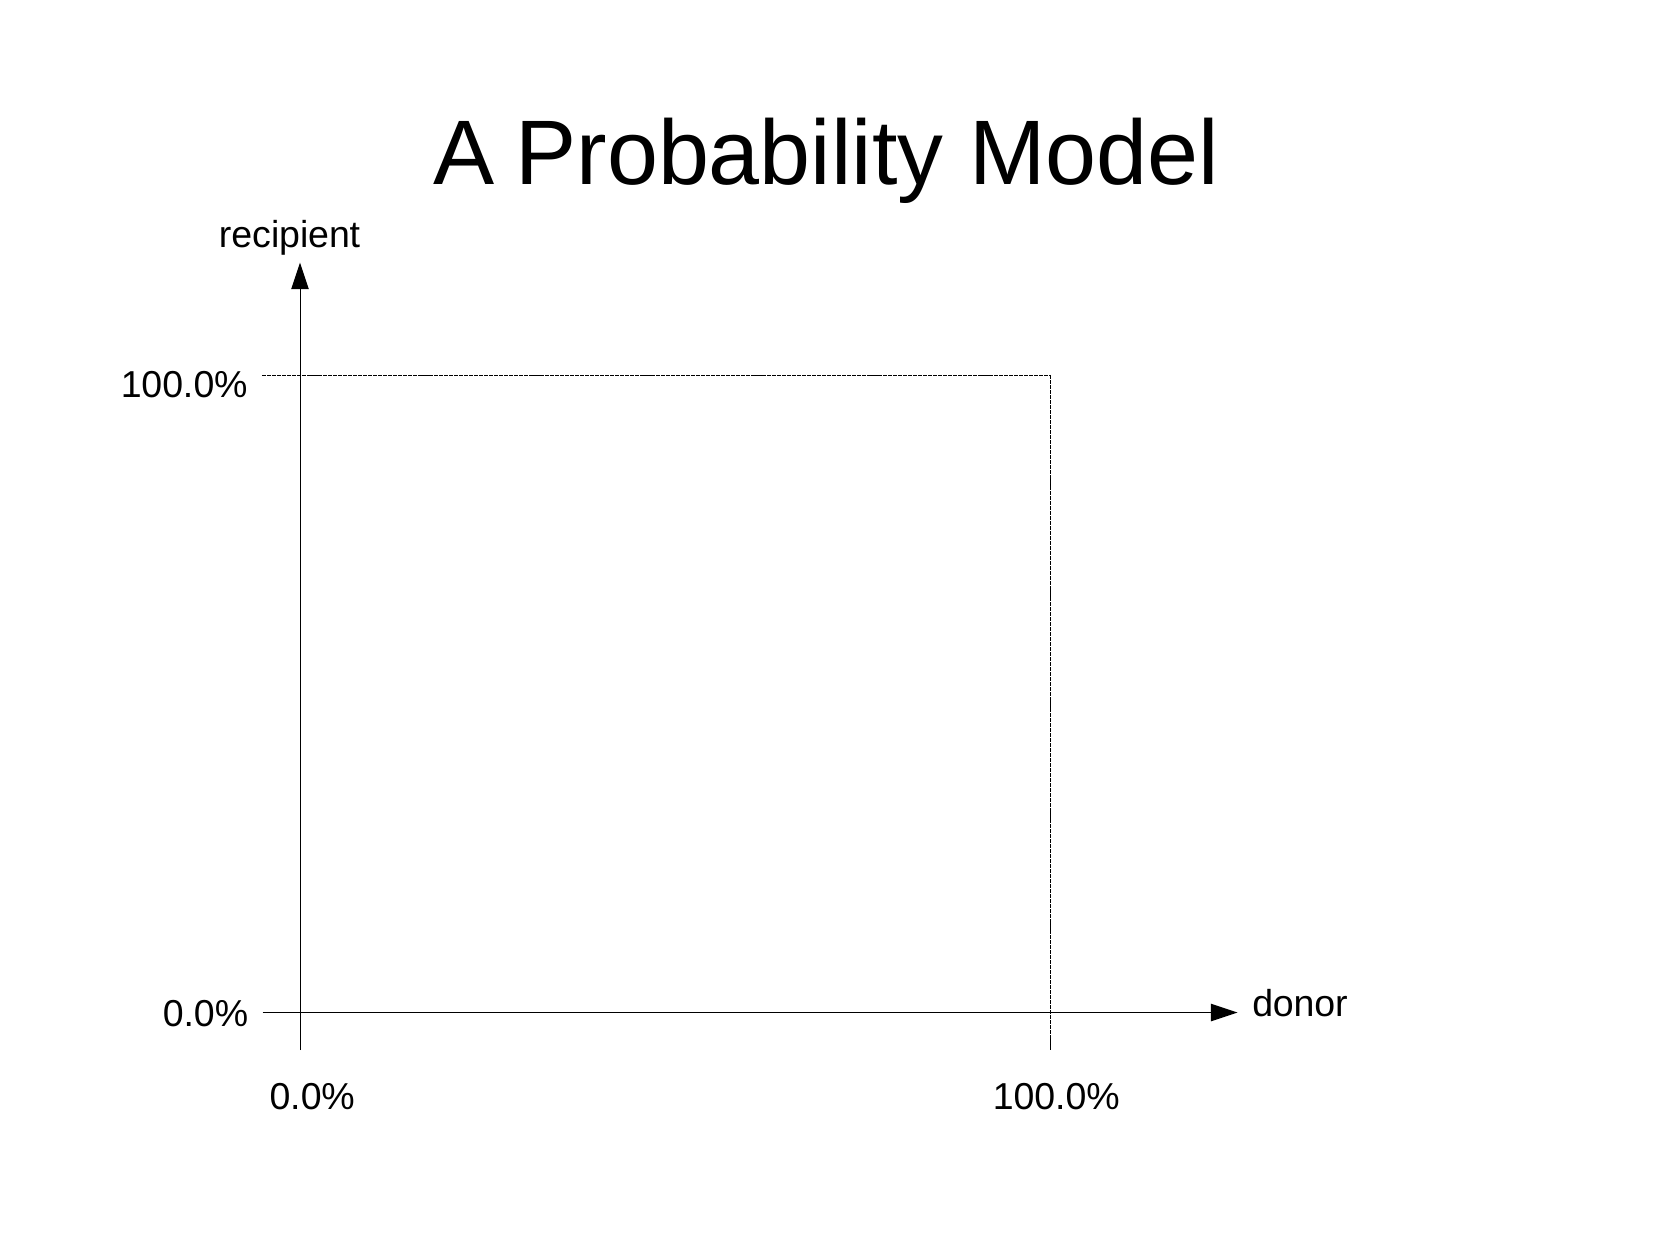

# A Probability Model
recipient
100.0%
 0.0%
donor
0.0% 100.0%